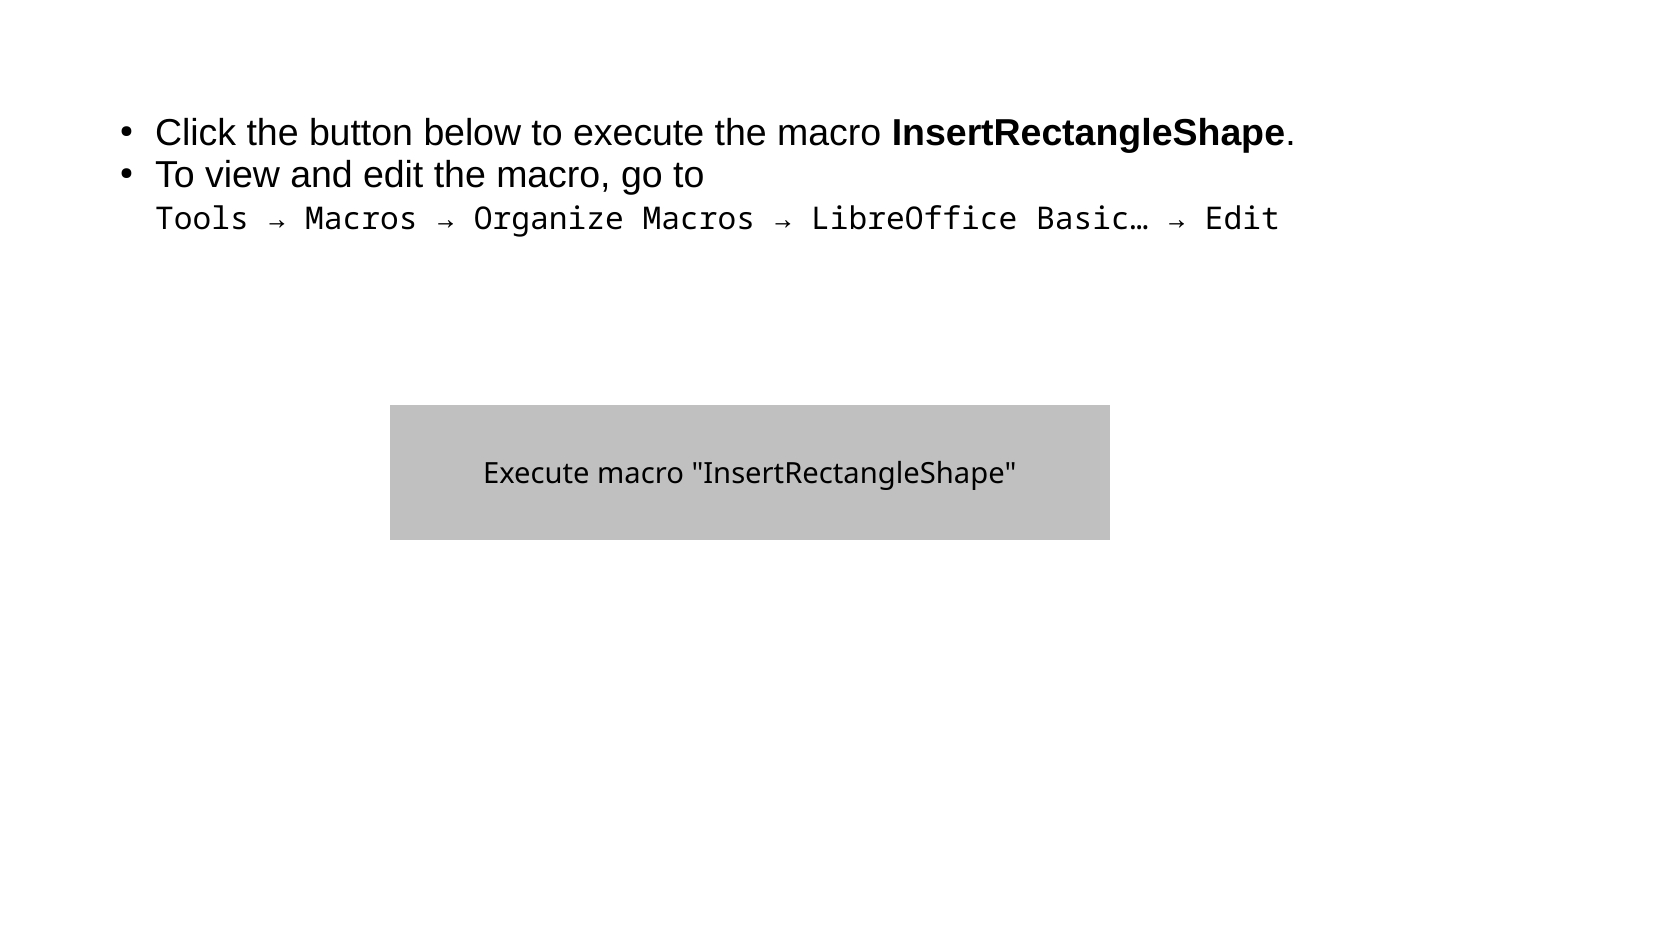

Click the button below to execute the macro InsertRectangleShape.
To view and edit the macro, go to
Tools → Macros → Organize Macros → LibreOffice Basic… → Edit